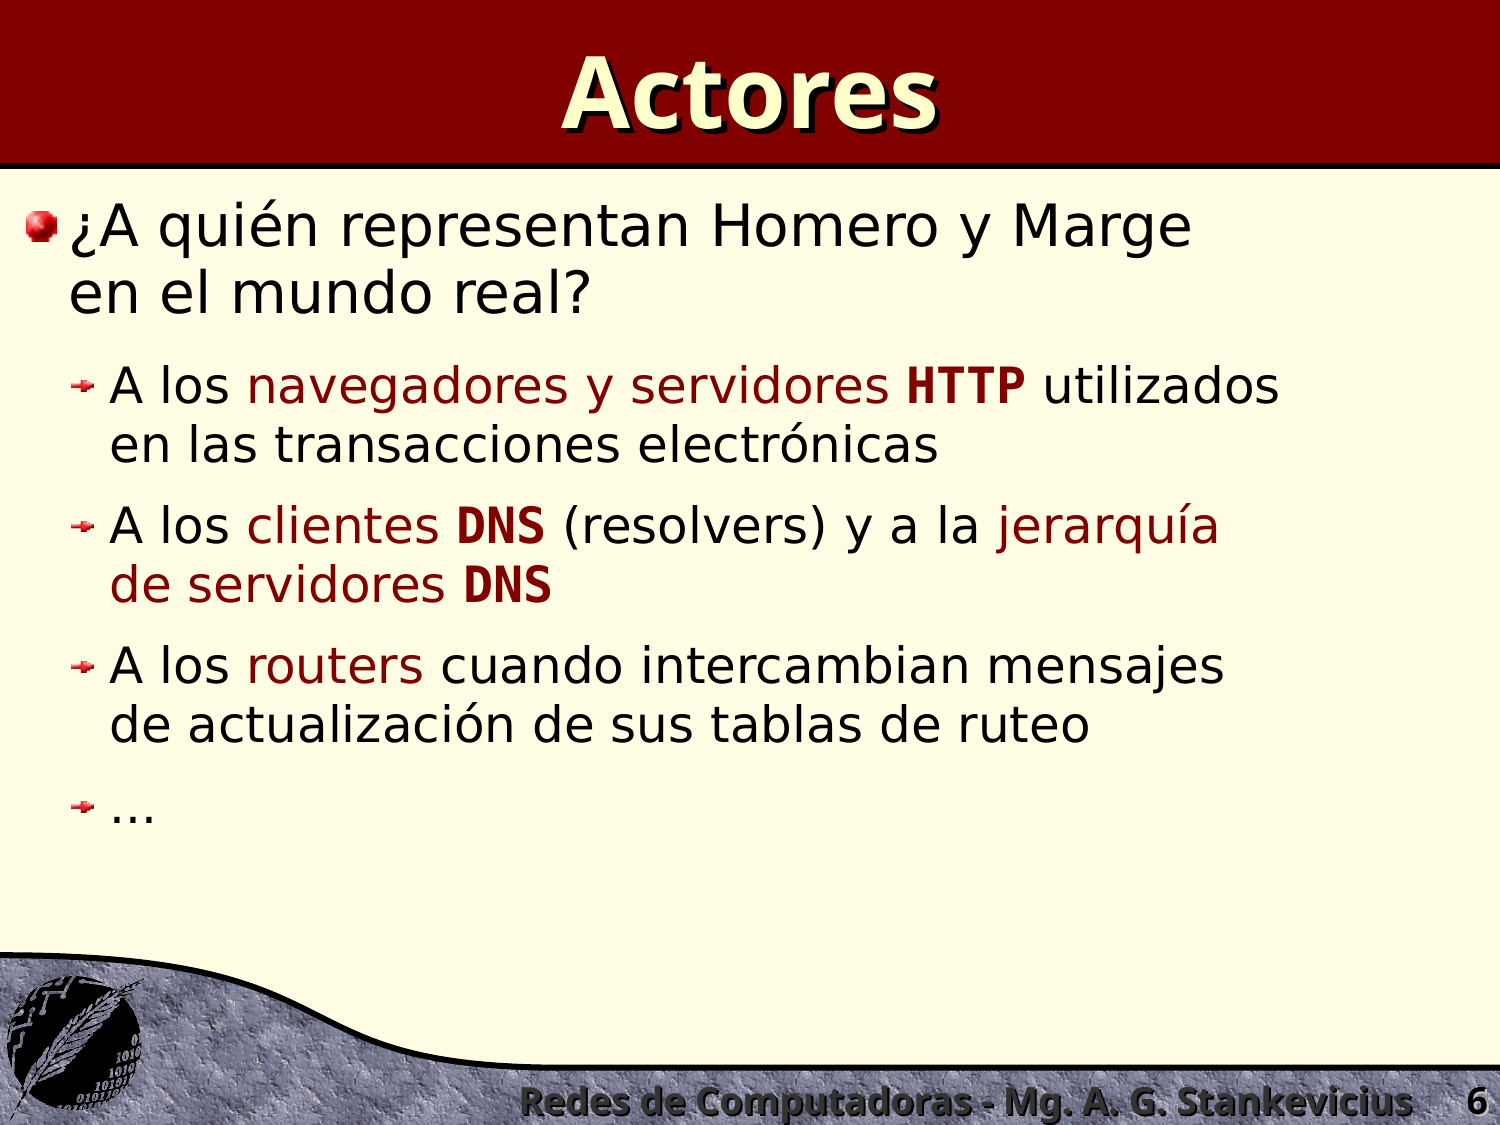

# Actores
¿A quién representan Homero y Marge
en el mundo real?
A los navegadores y servidores HTTP utilizados
en las transacciones electrónicas
A los clientes DNS (resolvers) y a la jerarquía
de servidores DNS
A los routers cuando intercambian mensajes
de actualización de sus tablas de ruteo
...
6